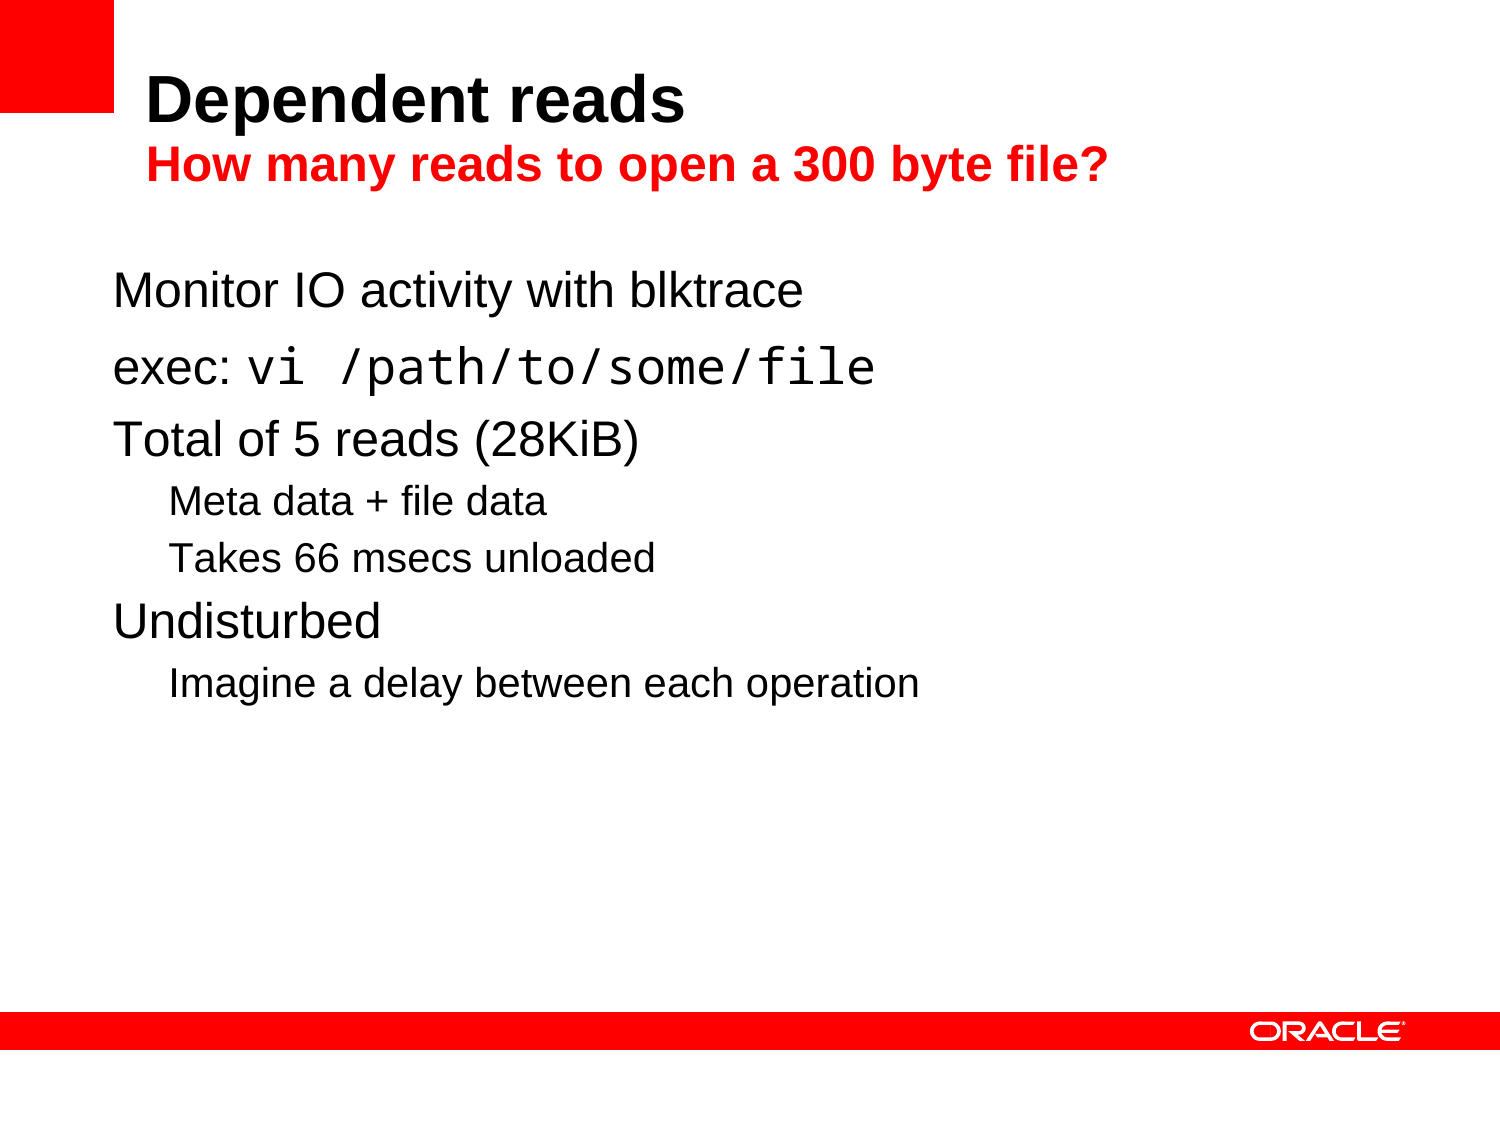

# Dependent reads How many reads to open a 300 byte file?
Monitor IO activity with blktrace
exec: vi /path/to/some/file
Total of 5 reads (28KiB)
Meta data + file data
Takes 66 msecs unloaded
Undisturbed
Imagine a delay between each operation